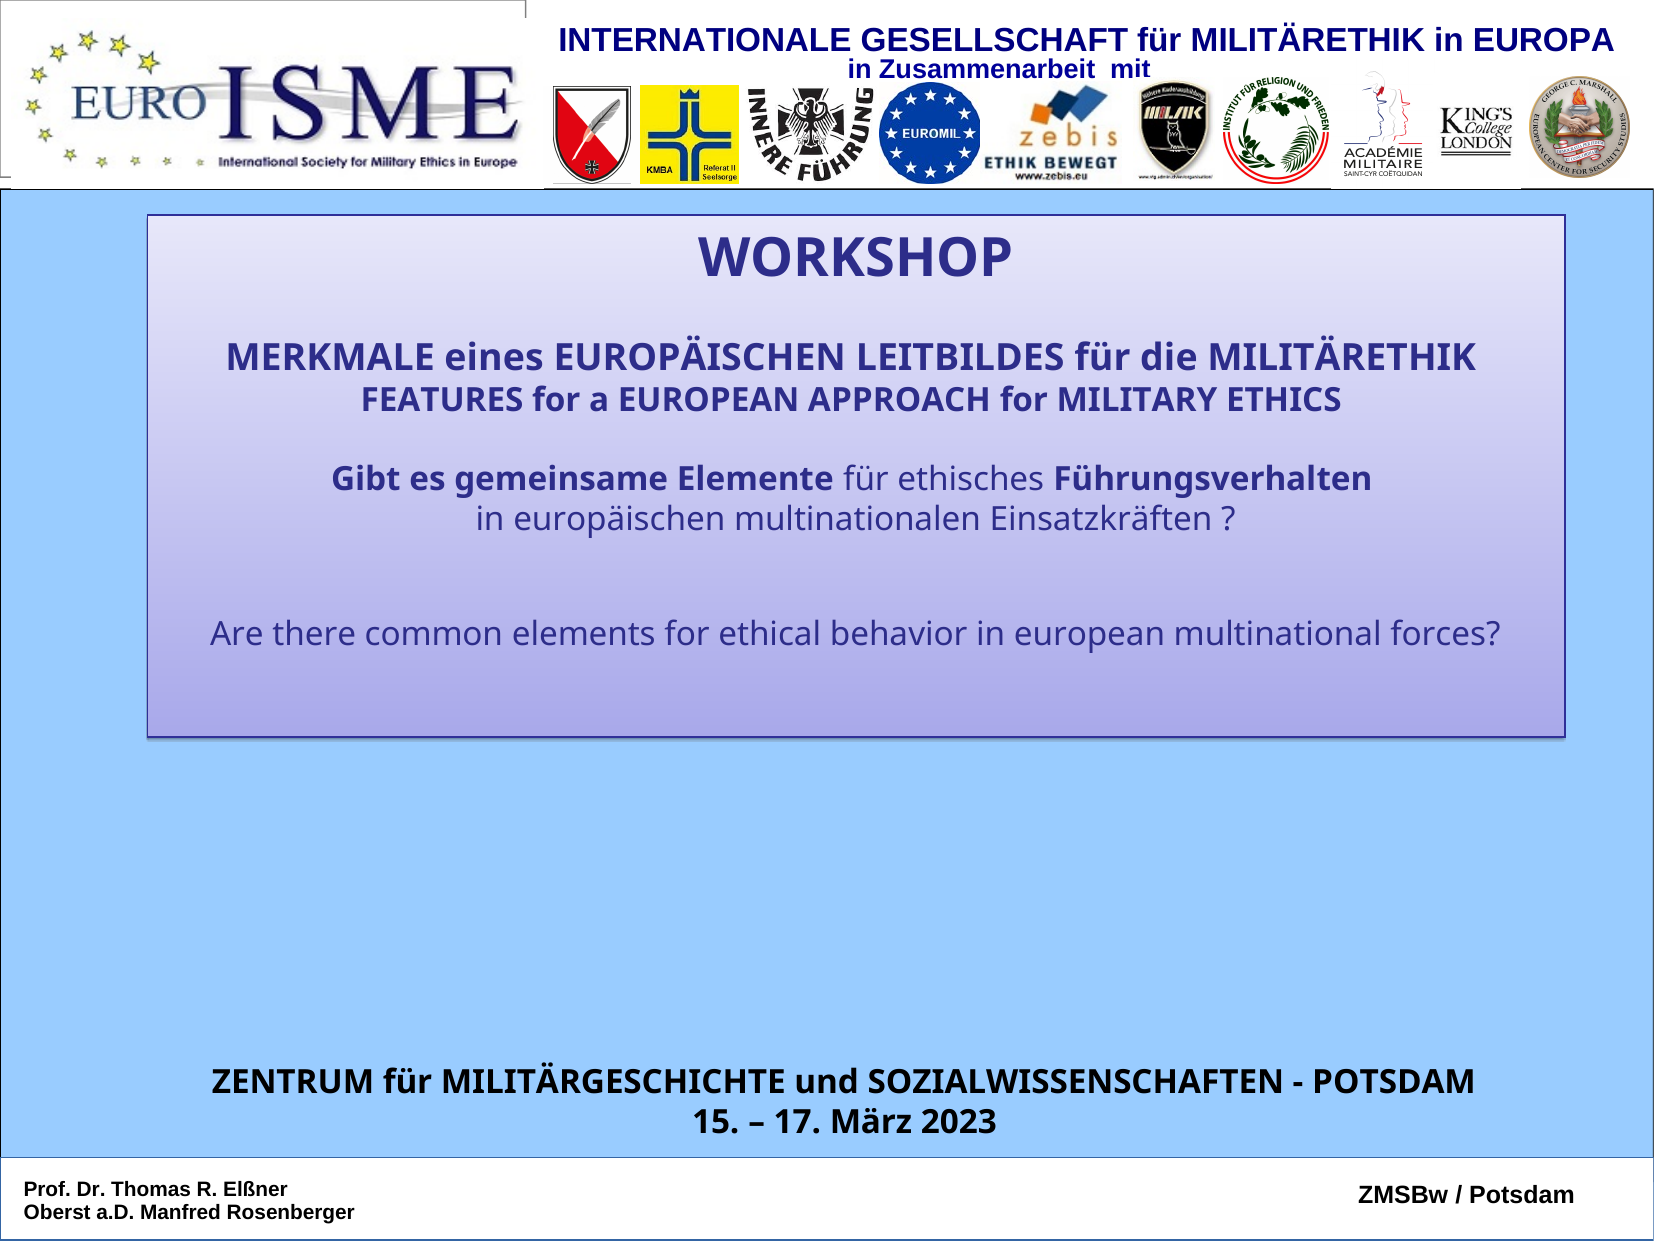

WORKSHOP
MERKMALE eines EUROPÄISCHEN LEITBILDES für die MILITÄRETHIK
FEATURES for a EUROPEAN APPROACH for MILITARY ETHICS
Gibt es gemeinsame Elemente für ethisches Führungsverhalten
in europäischen multinationalen Einsatzkräften ?
Are there common elements for ethical behavior in european multinational forces?
ZENTRUM für MILITÄRGESCHICHTE und SOZIALWISSENSCHAFTEN - POTSDAM
15. – 17. März 2023